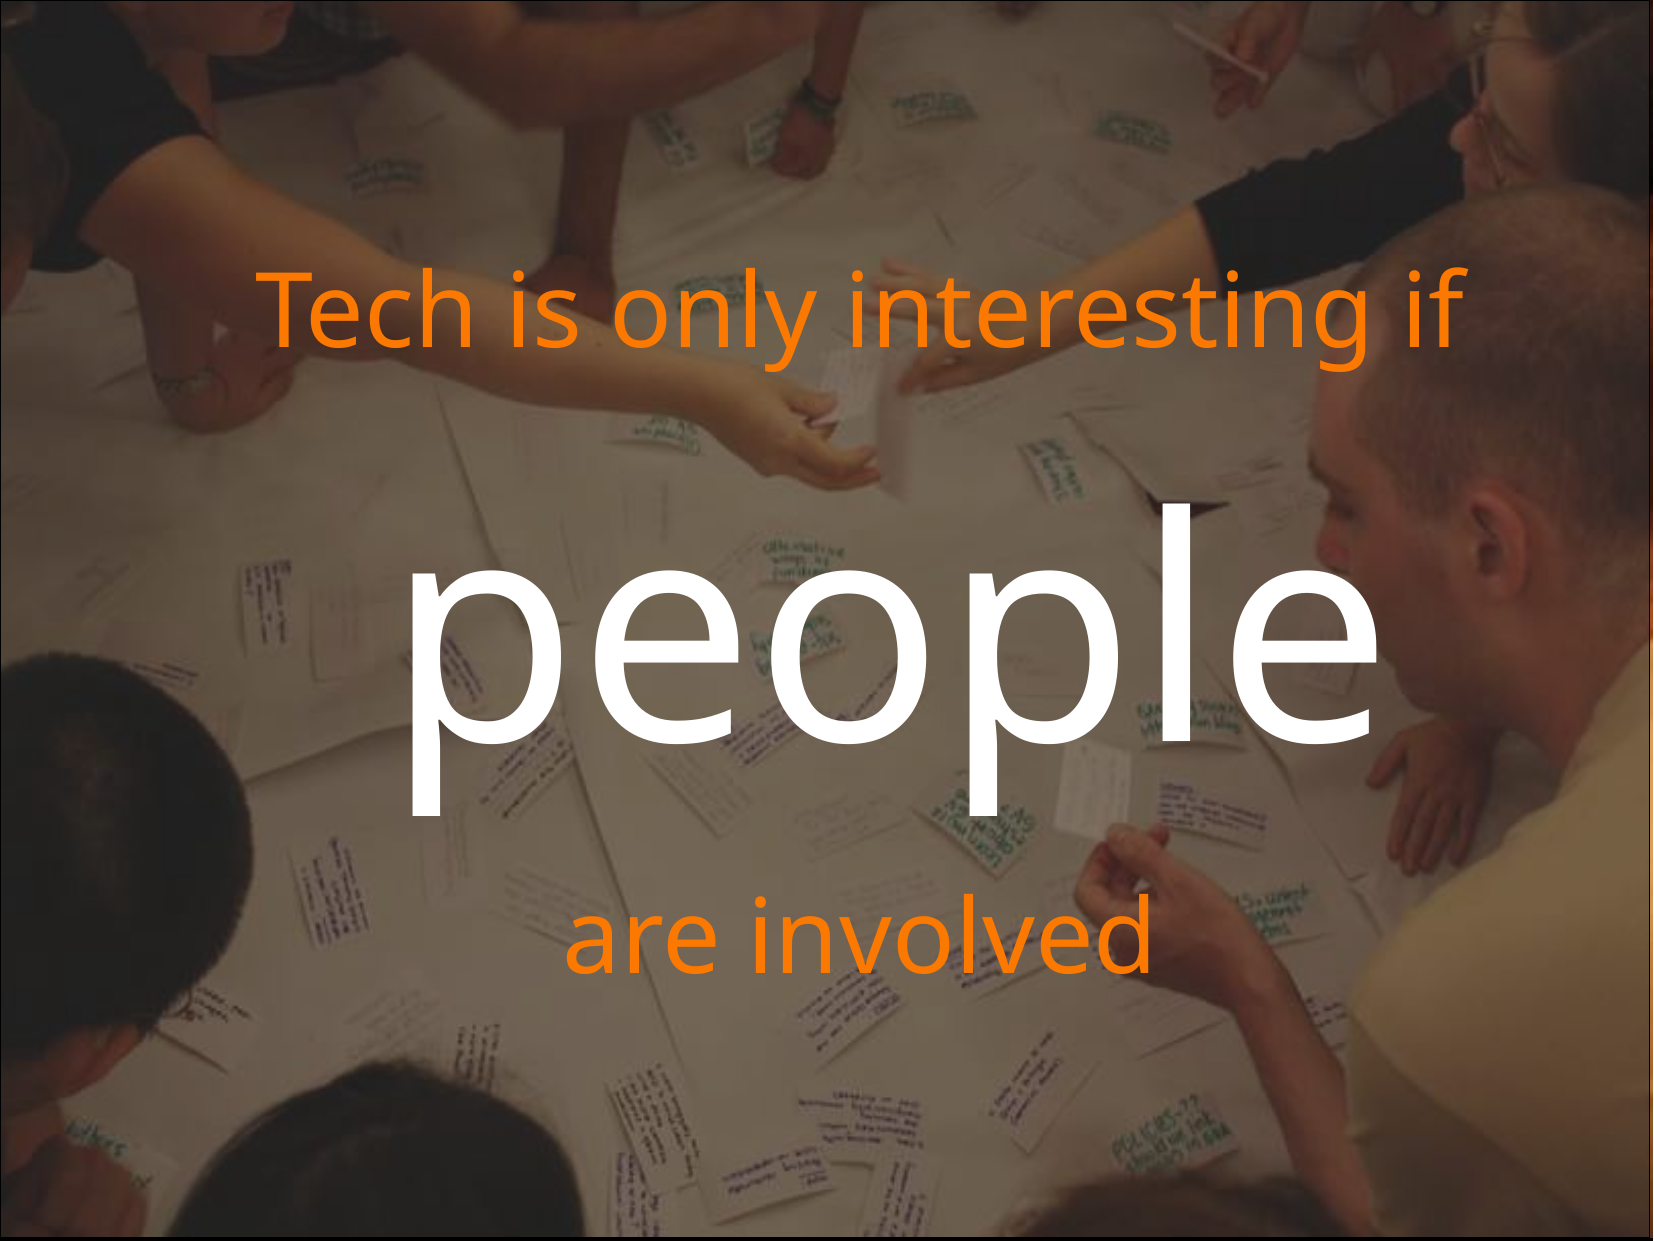

# Tech is only interesting if
people
are involved